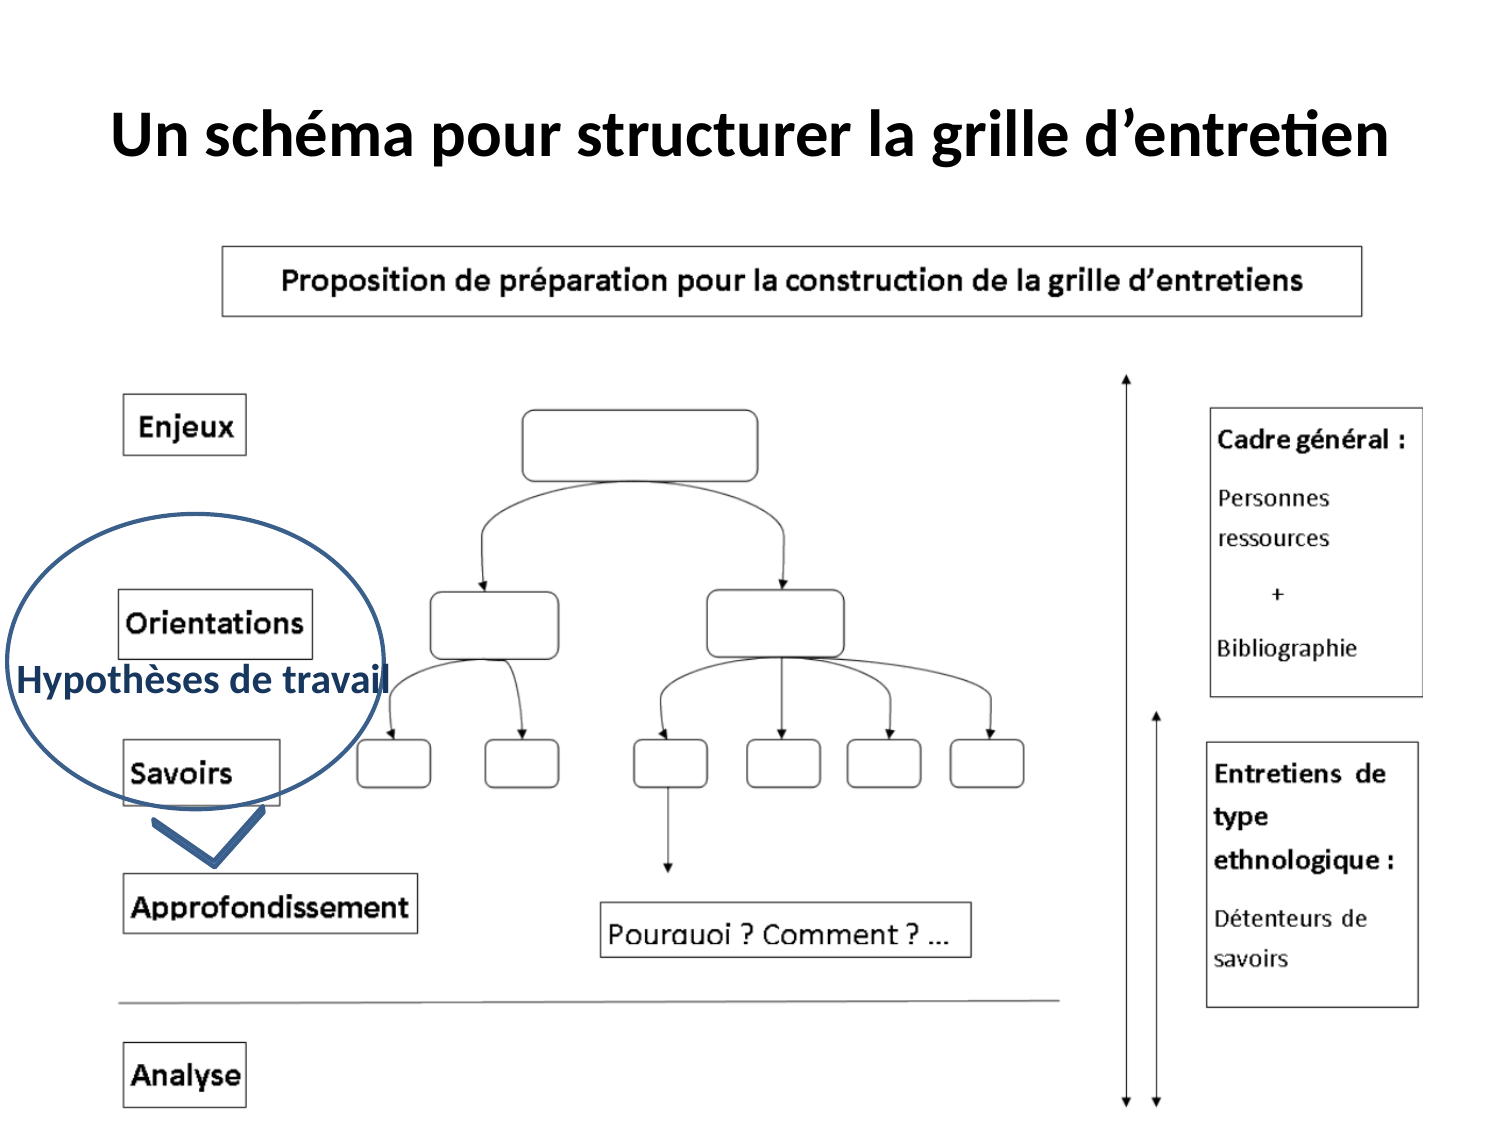

# Un schéma pour structurer la grille d’entretien
Hypothèses de travail